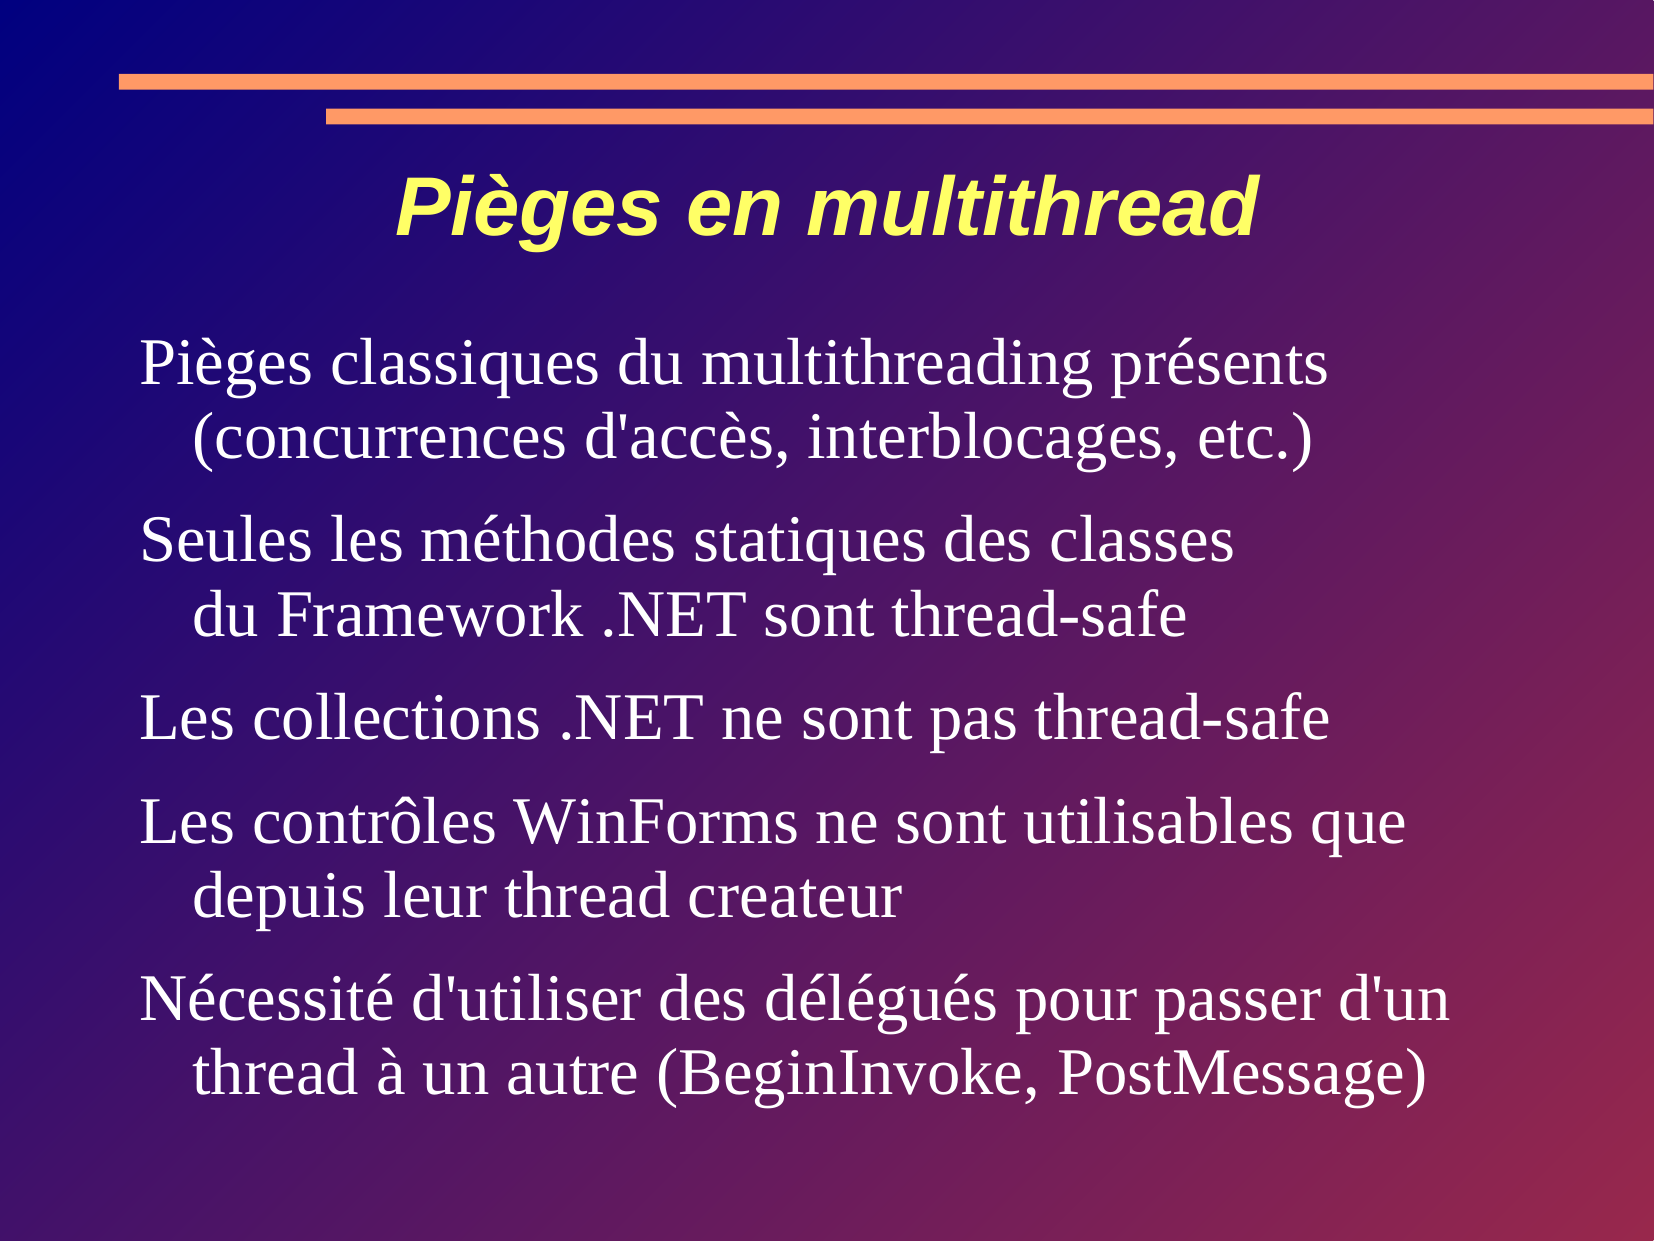

# Pièges en multithread
Pièges classiques du multithreading présents
(concurrences d'accès, interblocages, etc.)
Seules les méthodes statiques des classes
du Framework .NET sont thread-safe
Les collections .NET ne sont pas thread-safe
Les contrôles WinForms ne sont utilisables que depuis leur thread createur
Nécessité d'utiliser des délégués pour passer d'un thread à un autre (BeginInvoke, PostMessage)